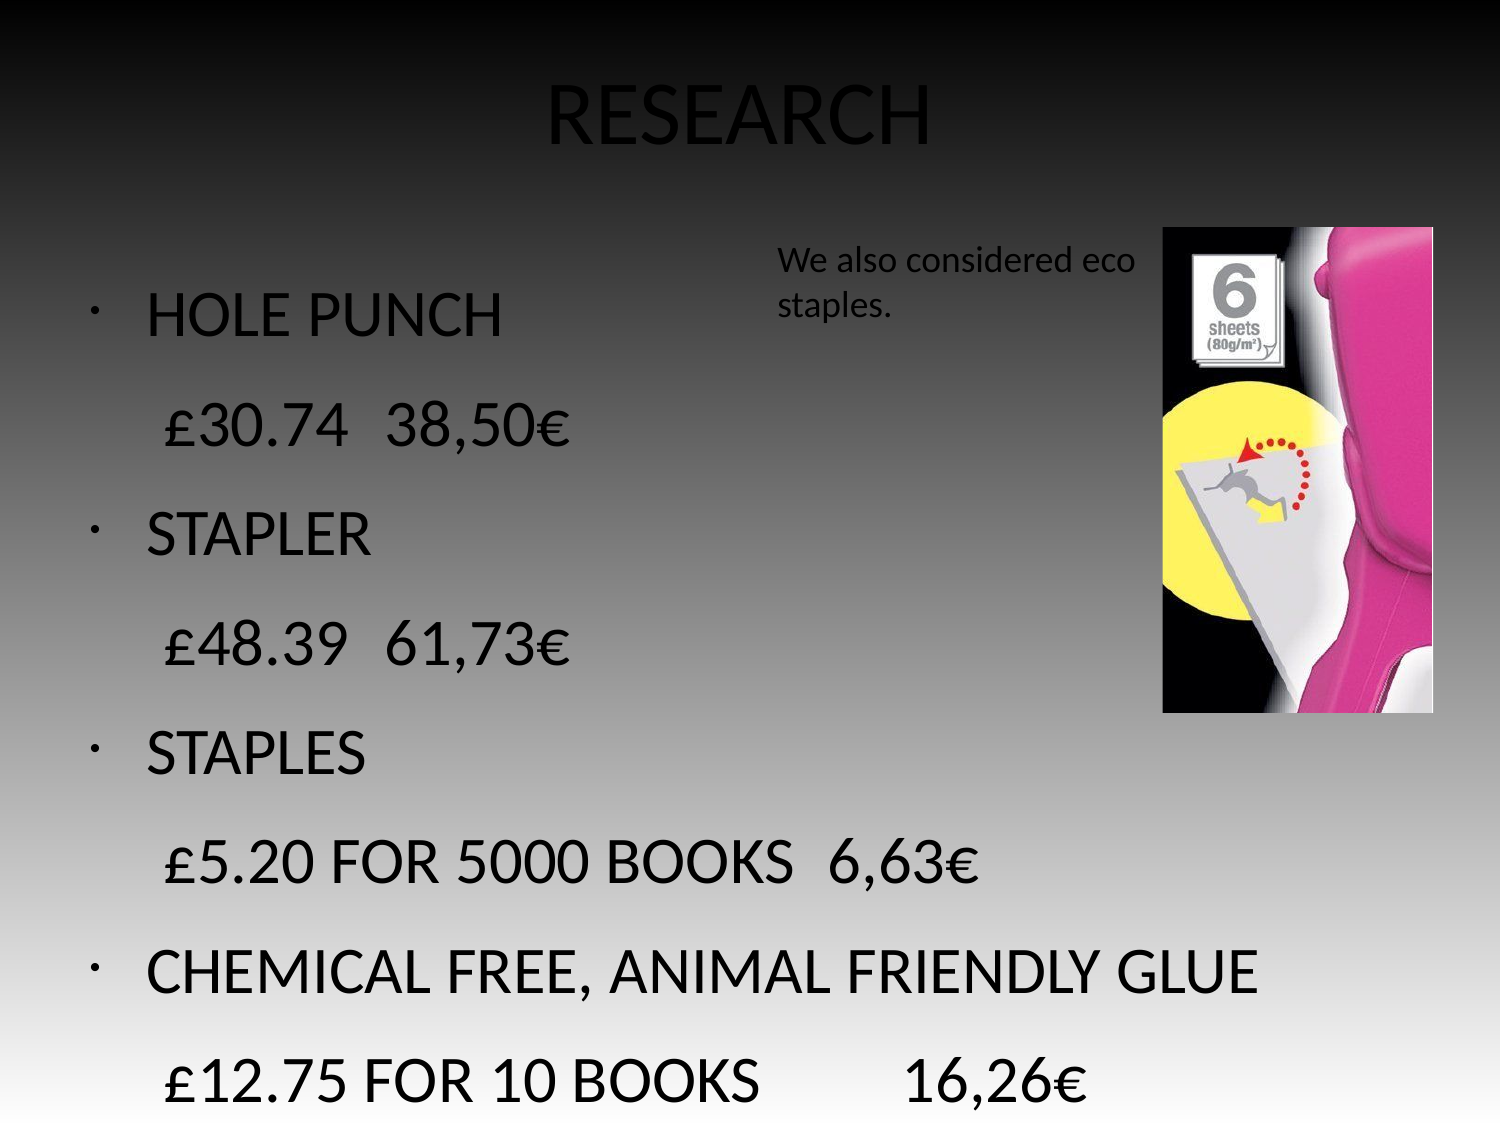

# RESEARCH
We also considered eco staples.
HOLE PUNCH
	£30.74	38,50€
STAPLER
	£48.39	61,73€
STAPLES
	£5.20 FOR 5000 BOOKS	6,63€
CHEMICAL FREE, ANIMAL FRIENDLY GLUE
	£12.75 FOR 10 BOOKS		16,26€